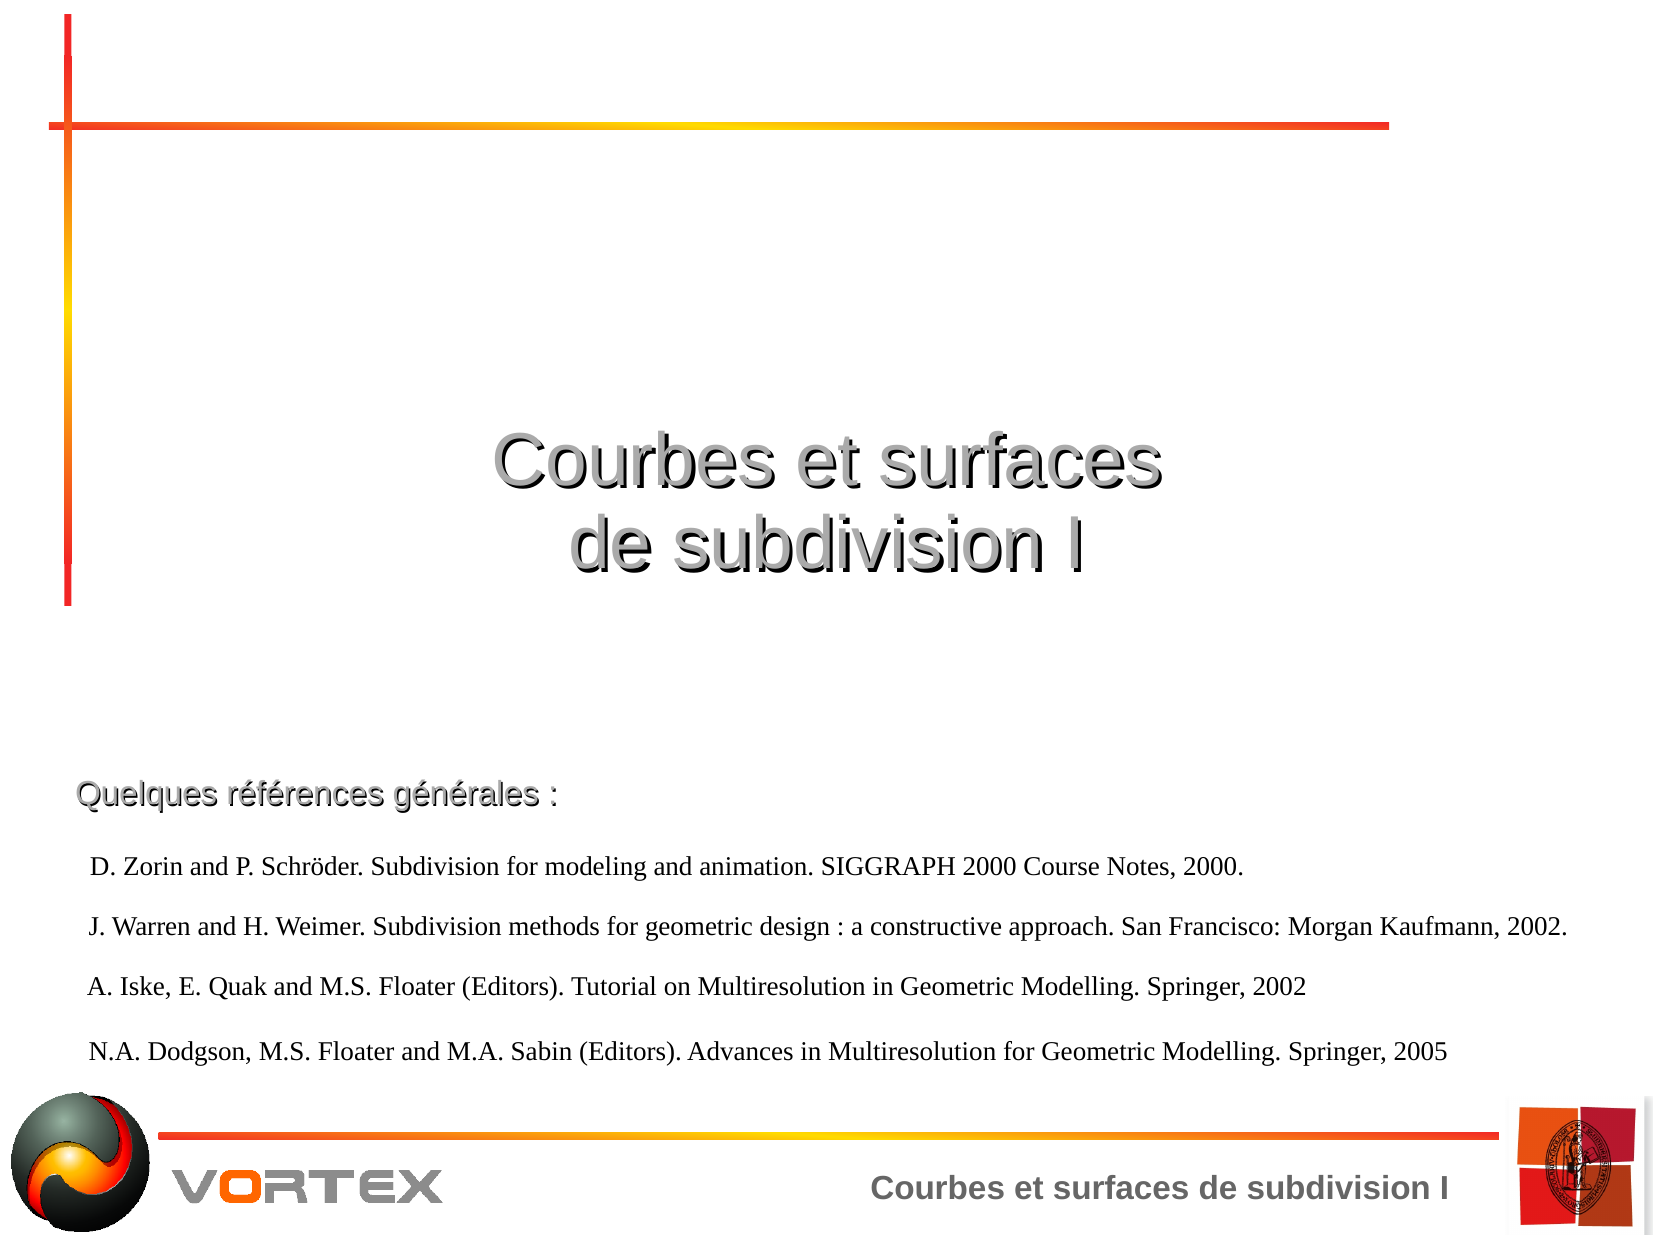

# Courbes et surfaces de subdivision I
Quelques références générales :
 D. Zorin and P. Schröder. Subdivision for modeling and animation. SIGGRAPH 2000 Course Notes, 2000.
 J. Warren and H. Weimer. Subdivision methods for geometric design : a constructive approach. San Francisco: Morgan Kaufmann, 2002.
 A. Iske, E. Quak and M.S. Floater (Editors). Tutorial on Multiresolution in Geometric Modelling. Springer, 2002
 N.A. Dodgson, M.S. Floater and M.A. Sabin (Editors). Advances in Multiresolution for Geometric Modelling. Springer, 2005